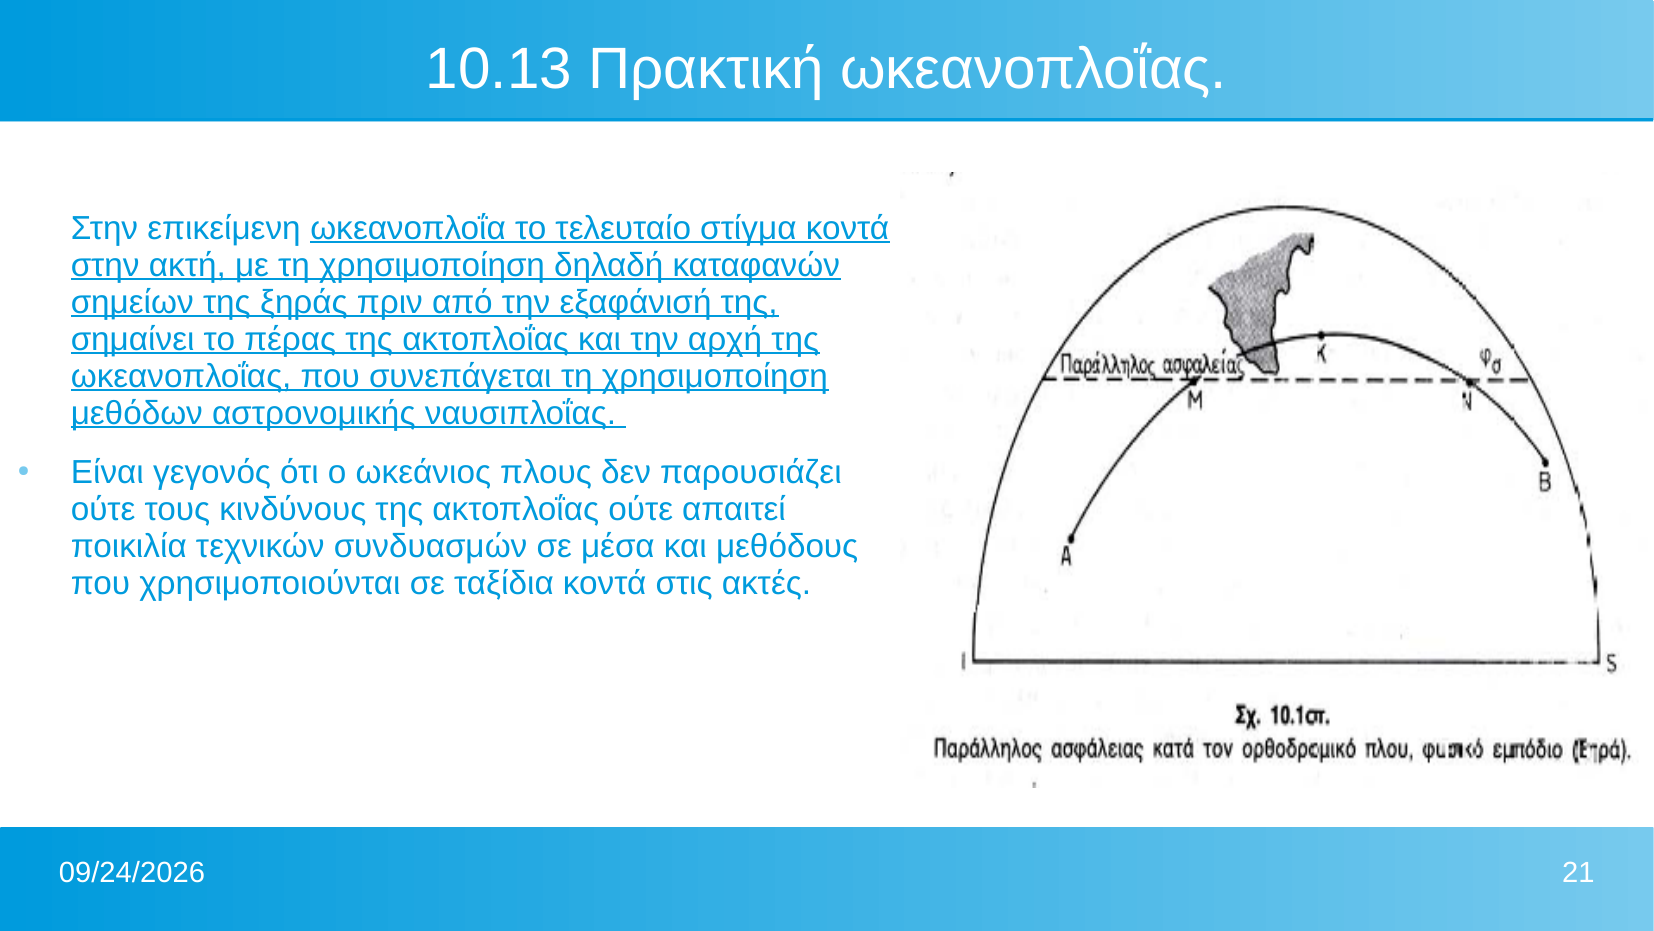

# 10.13 Πρακτική ωκεανοπλοΐας.
Στην επικείμενη ωκεανοπλοΐα το τελευταίο στίγμα κοντά στην ακτή, με τη χρησιμοποίηση δηλαδή καταφανών σημείων της ξηράς πριν από την εξαφάνισή της, σημαίνει το πέρας της ακτοπλοΐας και την αρχή της ωκεανοπλοΐας, που συνεπάγεται τη χρησιμοποίηση μεθόδων αστρονομικής ναυσιπλοΐας.
Είναι γεγονός ότι ο ωκεάνιος πλους δεν παρουσιάζει ούτε τους κινδύνους της ακτοπλοΐας ούτε απαιτεί ποικιλία τεχνικών συνδυασμών σε μέσα και μεθόδους που χρησιμοποιούνται σε ταξίδια κοντά στις ακτές.
21